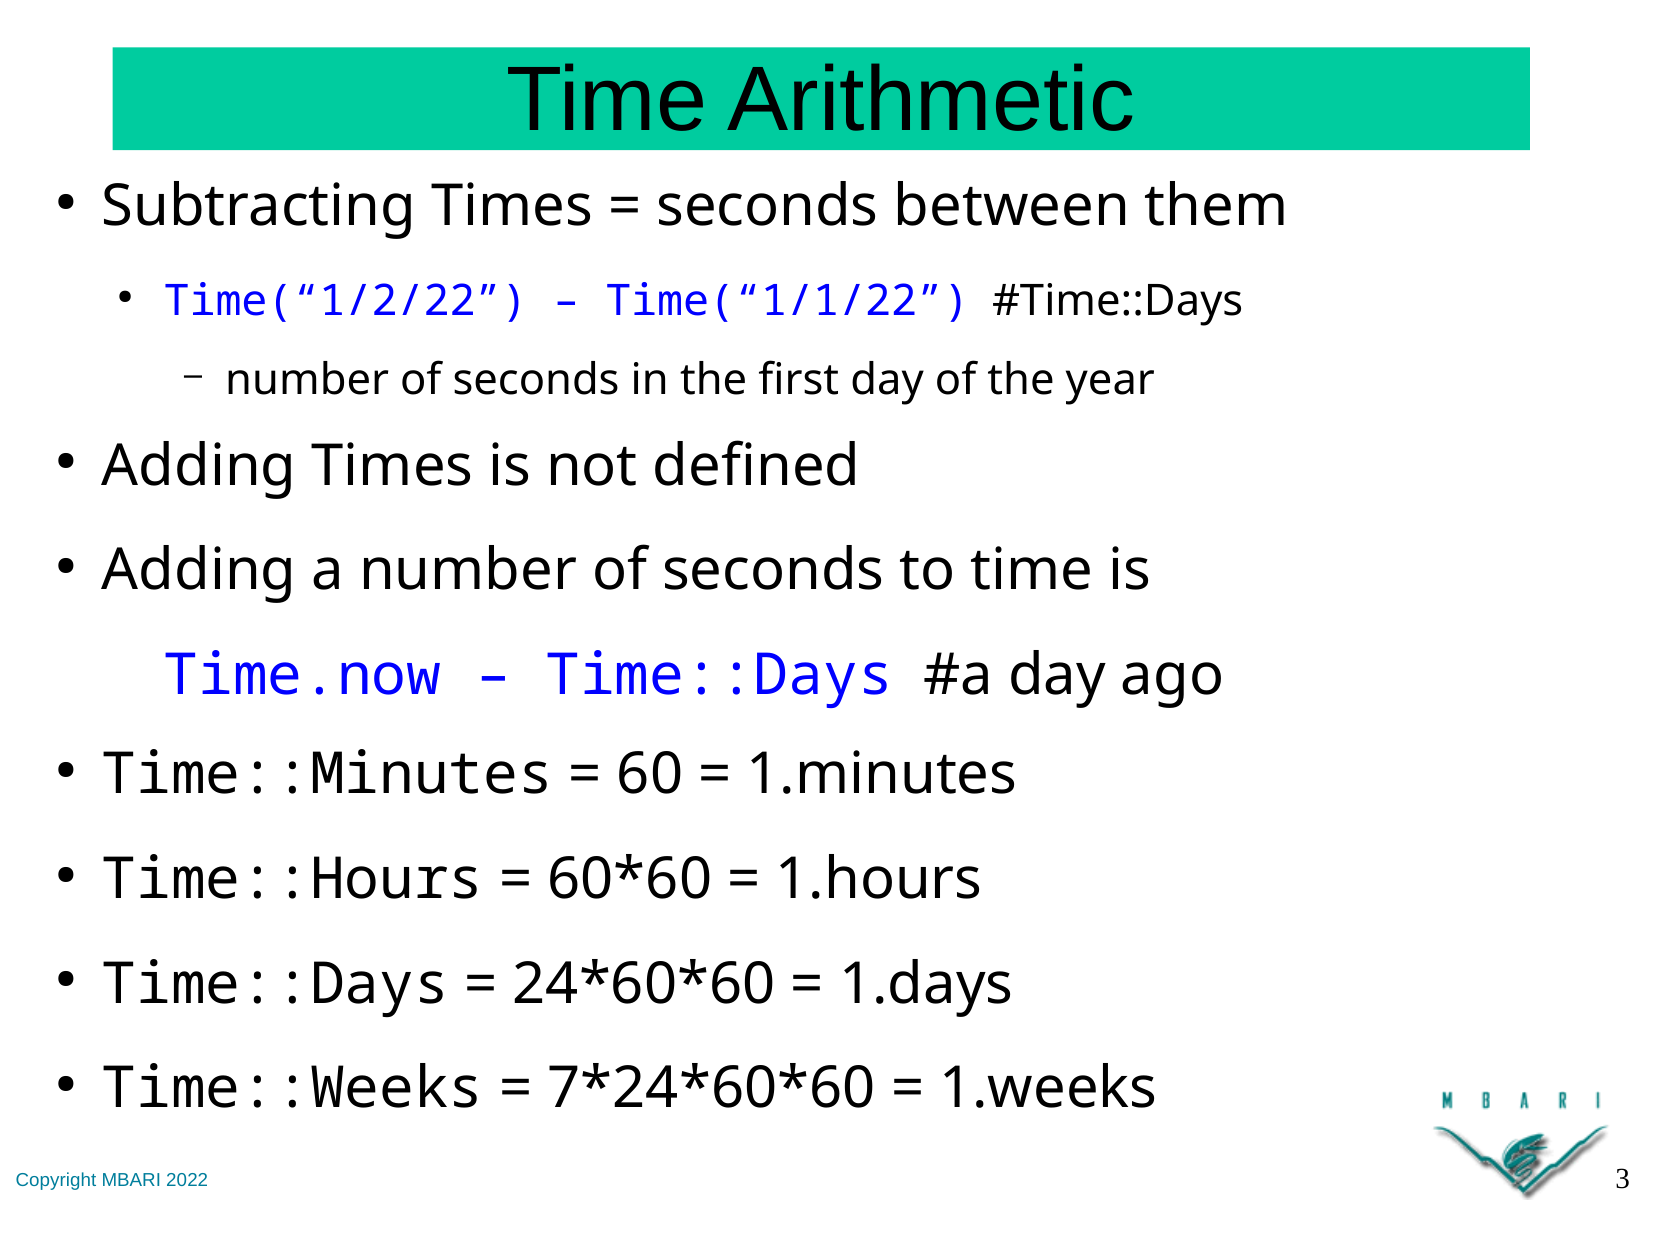

# Time Arithmetic
Subtracting Times = seconds between them
Time(“1/2/22”) – Time(“1/1/22”) #Time::Days
number of seconds in the first day of the year
Adding Times is not defined
Adding a number of seconds to time is
Time.now – Time::Days #a day ago
Time::Minutes = 60 = 1.minutes
Time::Hours = 60*60 = 1.hours
Time::Days = 24*60*60 = 1.days
Time::Weeks = 7*24*60*60 = 1.weeks